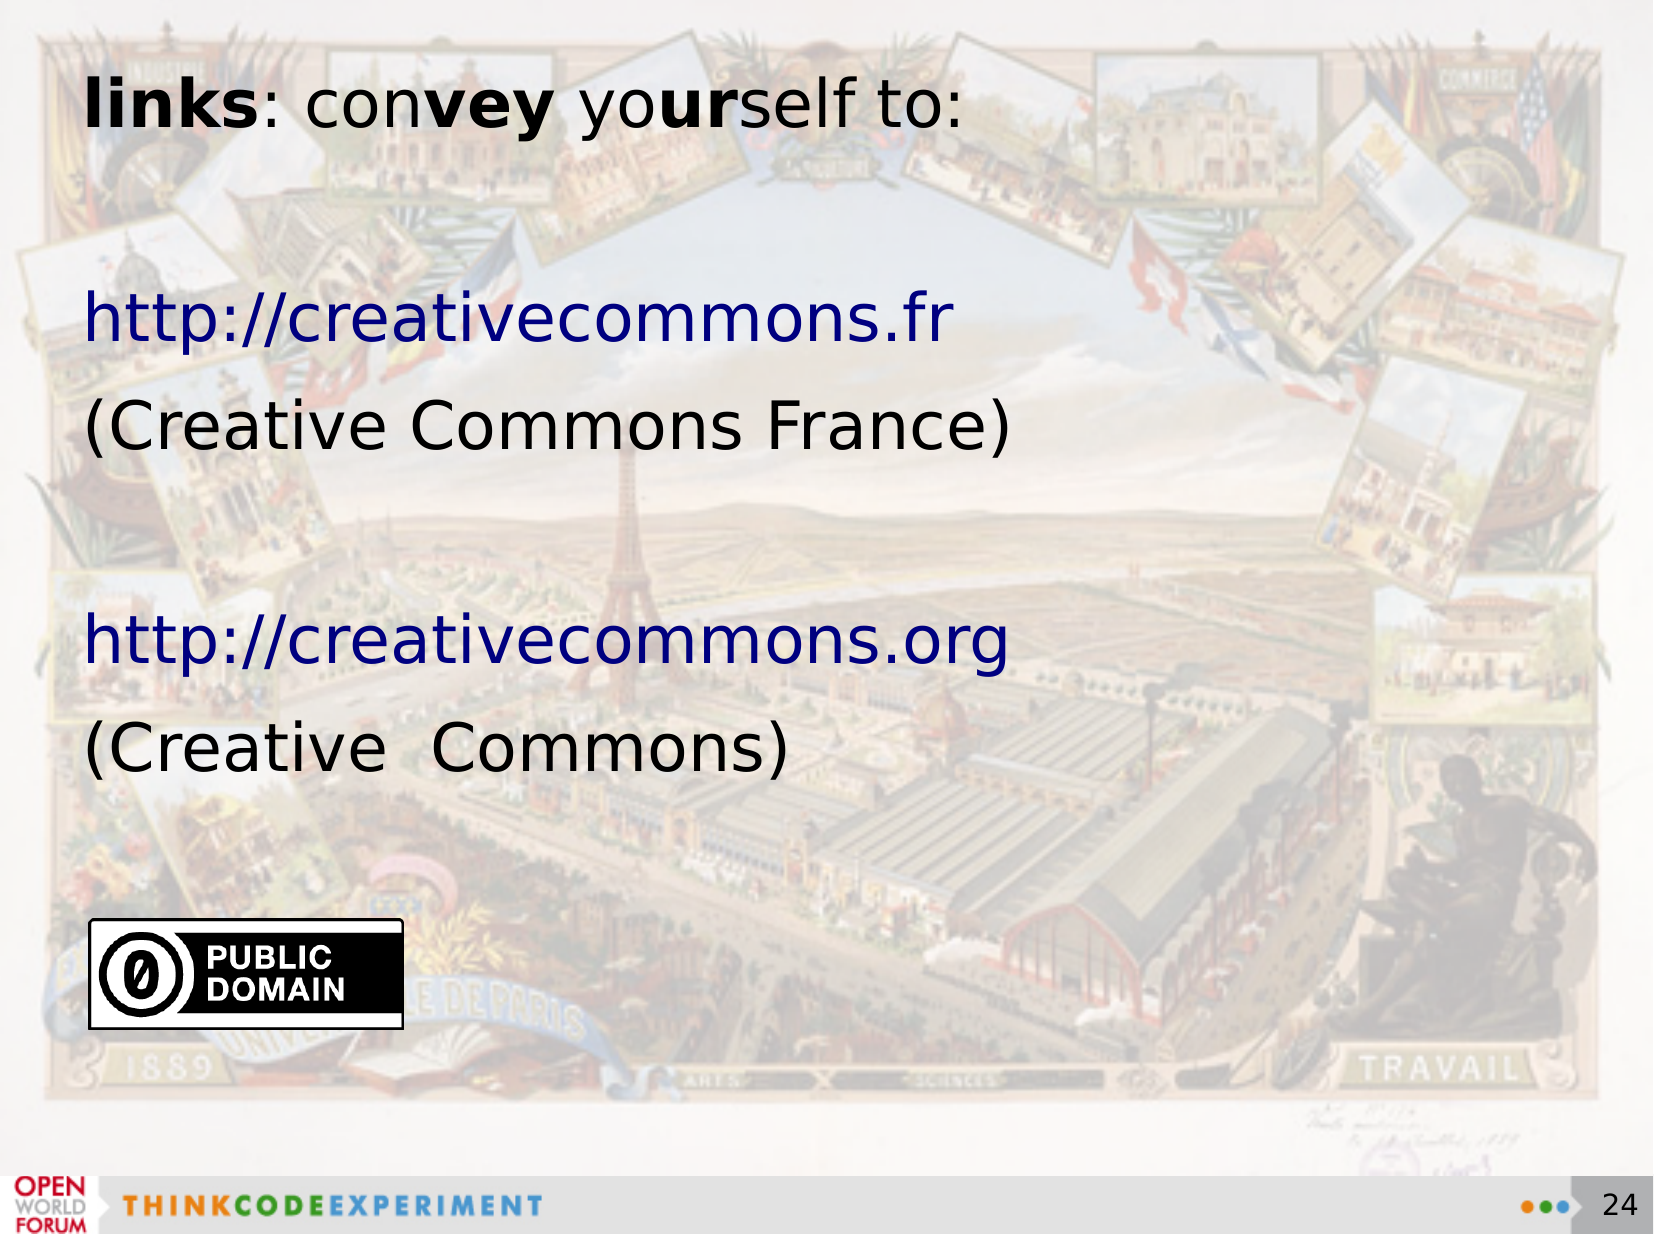

# links: convey yourself to:
http://creativecommons.fr
(Creative Commons France)
http://creativecommons.org
(Creative Commons)